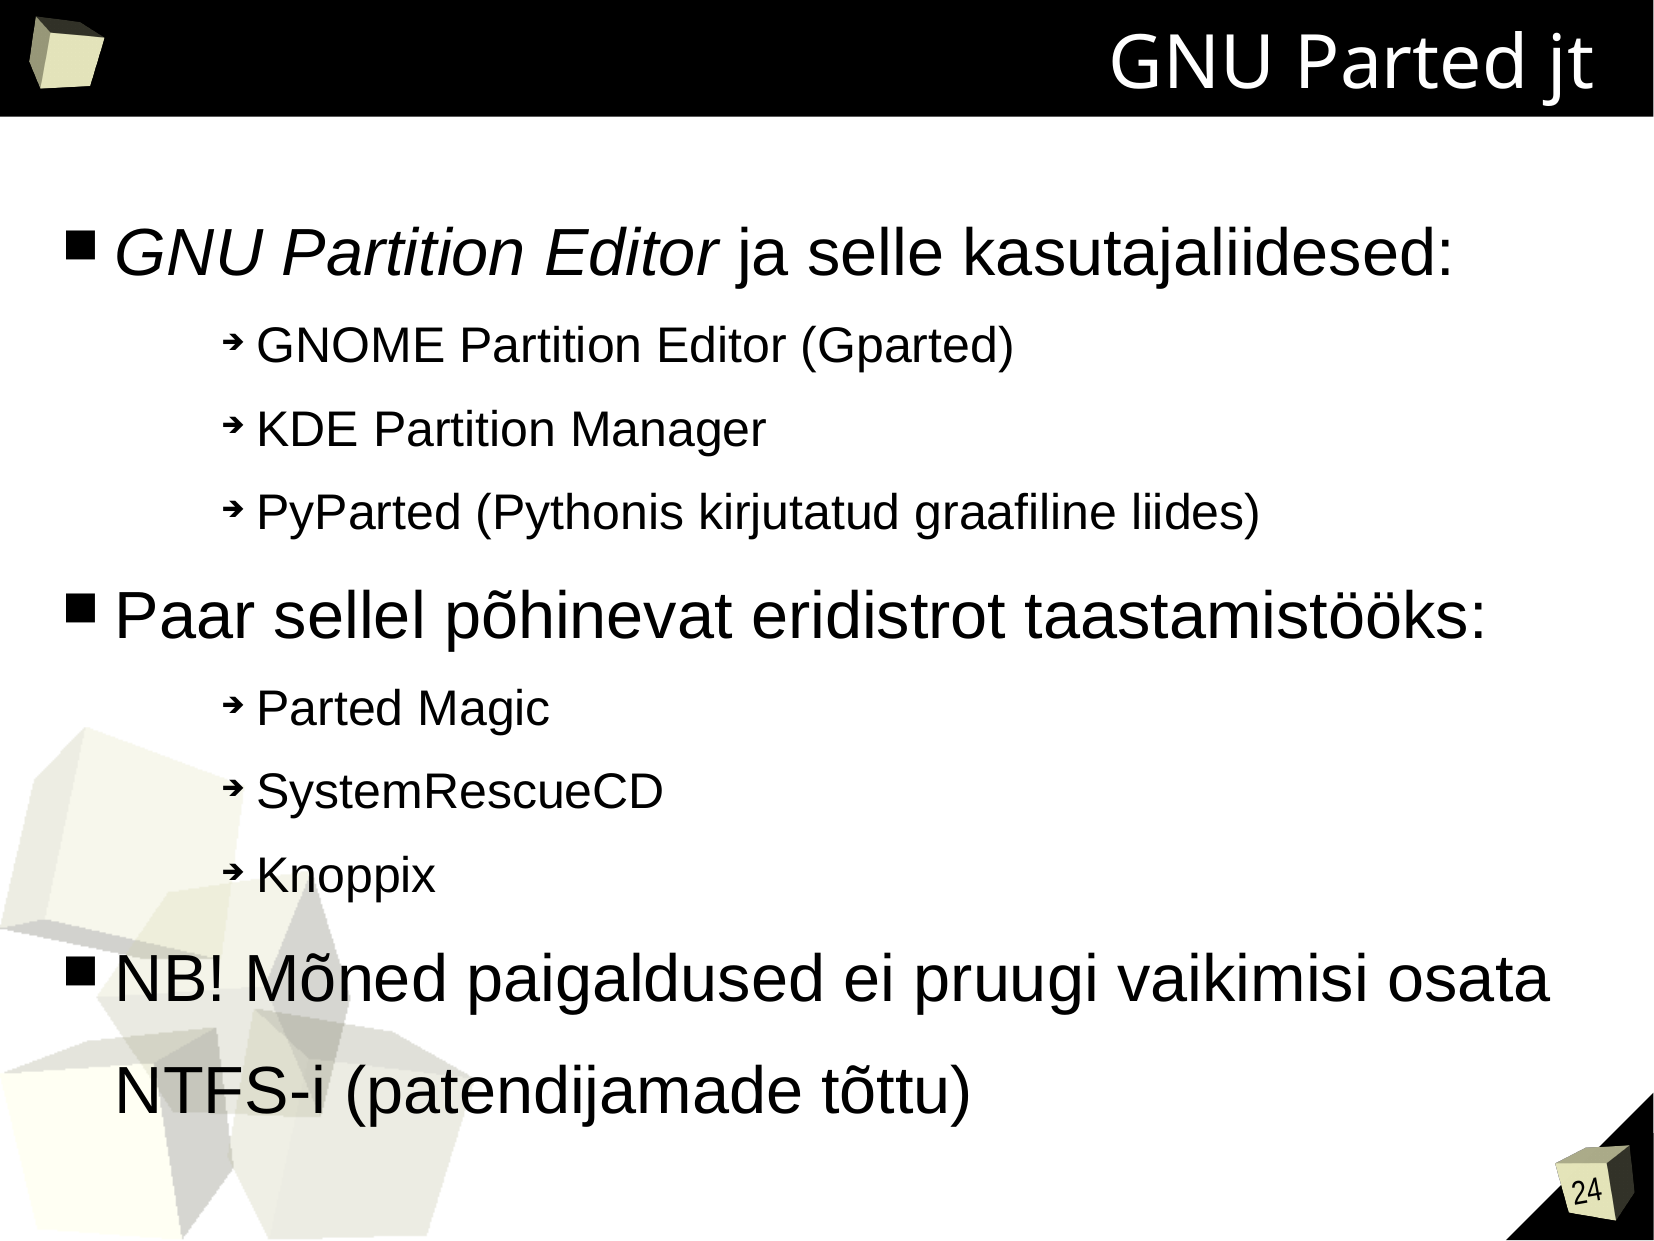

# GNU Parted jt
GNU Partition Editor ja selle kasutajaliidesed:
GNOME Partition Editor (Gparted)
KDE Partition Manager
PyParted (Pythonis kirjutatud graafiline liides)
Paar sellel põhinevat eridistrot taastamistööks:
Parted Magic
SystemRescueCD
Knoppix
NB! Mõned paigaldused ei pruugi vaikimisi osata NTFS-i (patendijamade tõttu)